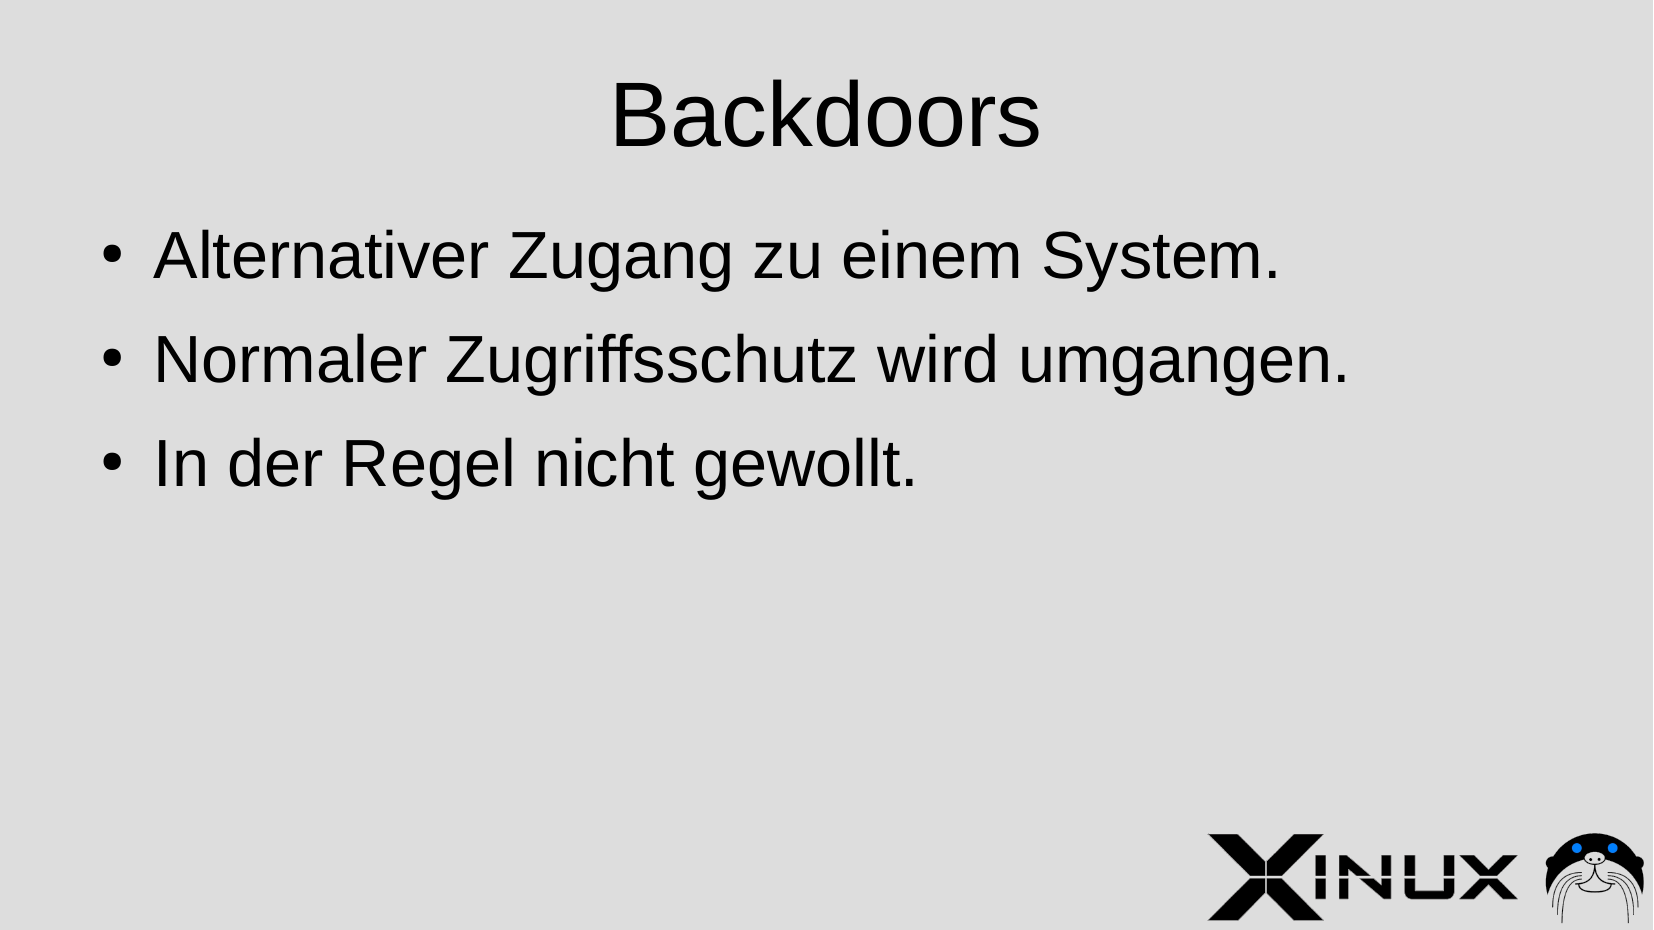

# Backdoors
Alternativer Zugang zu einem System.
Normaler Zugriffsschutz wird umgangen.
In der Regel nicht gewollt.